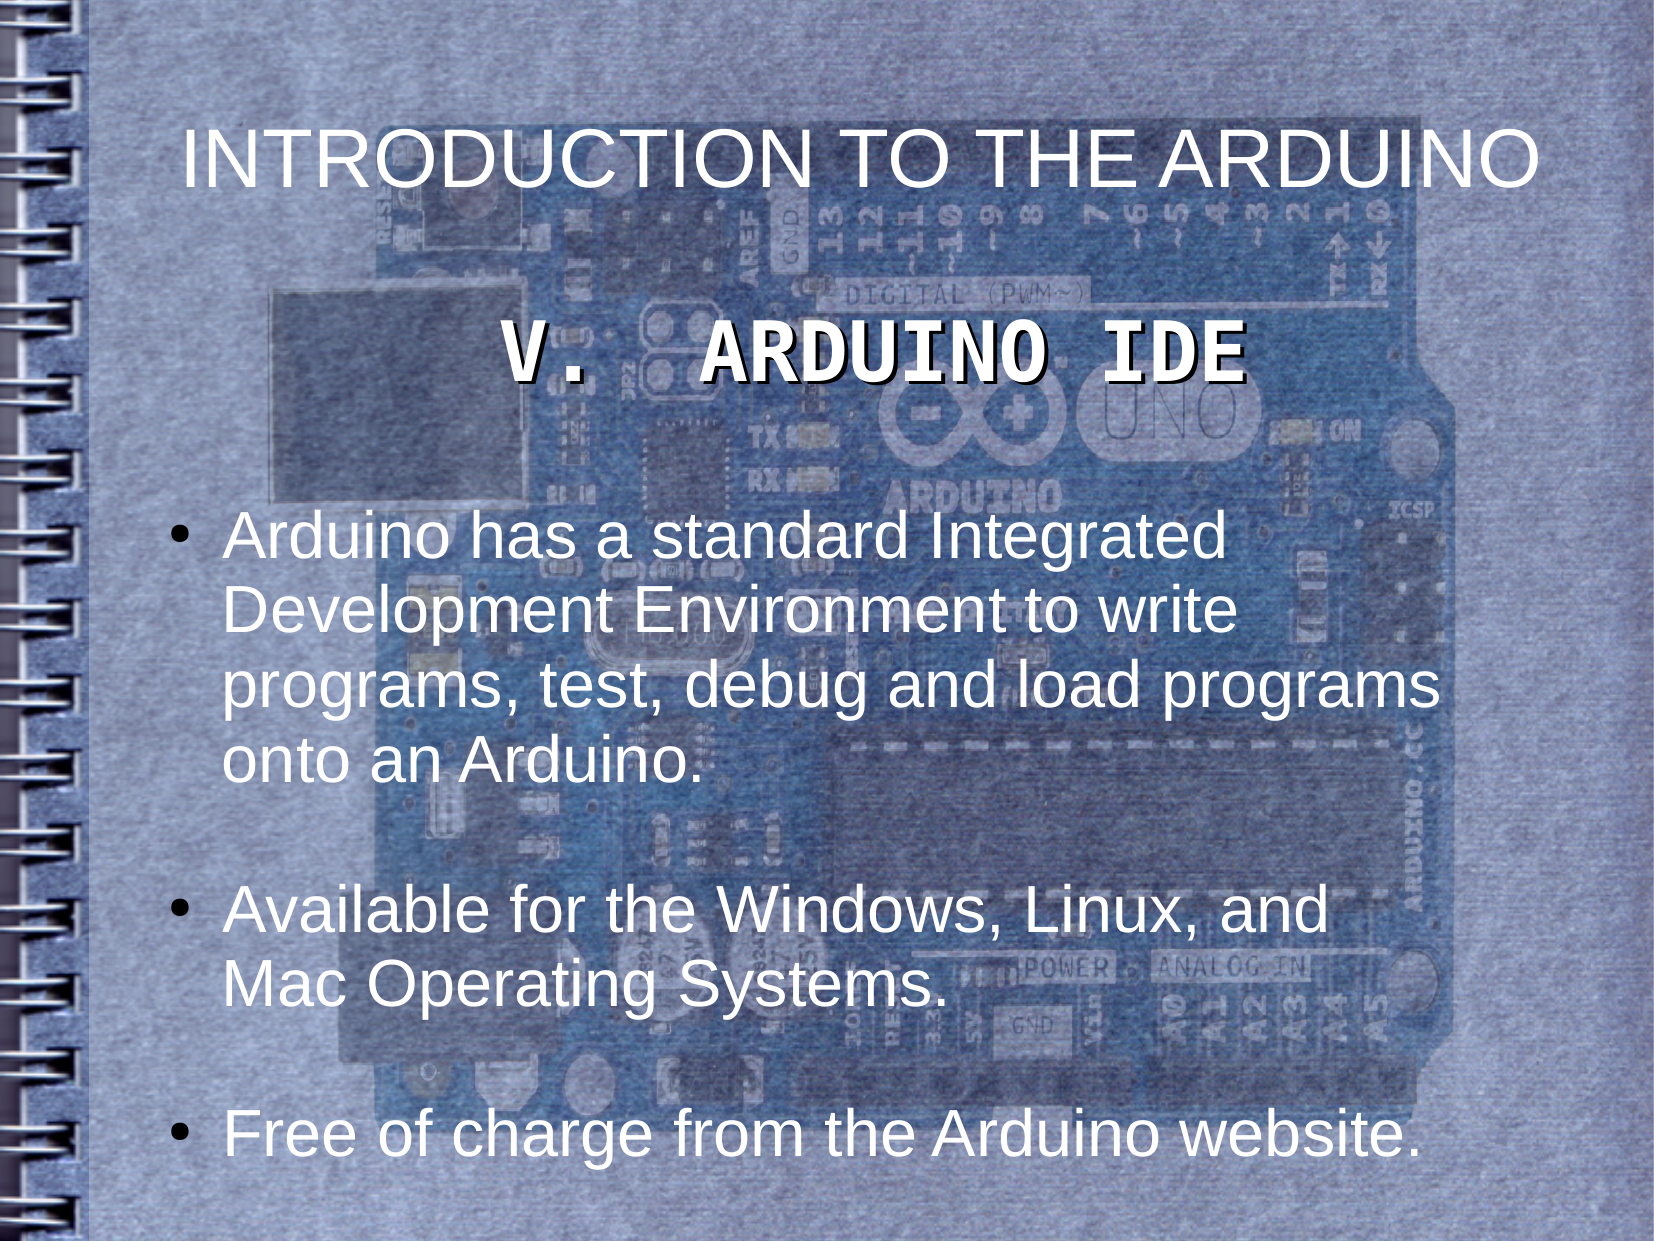

INTRODUCTION TO THE ARDUINO
V. ARDUINO IDE
 Arduino has a standard Integrated
 Development Environment to write
 programs, test, debug and load programs
 onto an Arduino.
 Available for the Windows, Linux, and
 Mac Operating Systems.
 Free of charge from the Arduino website.